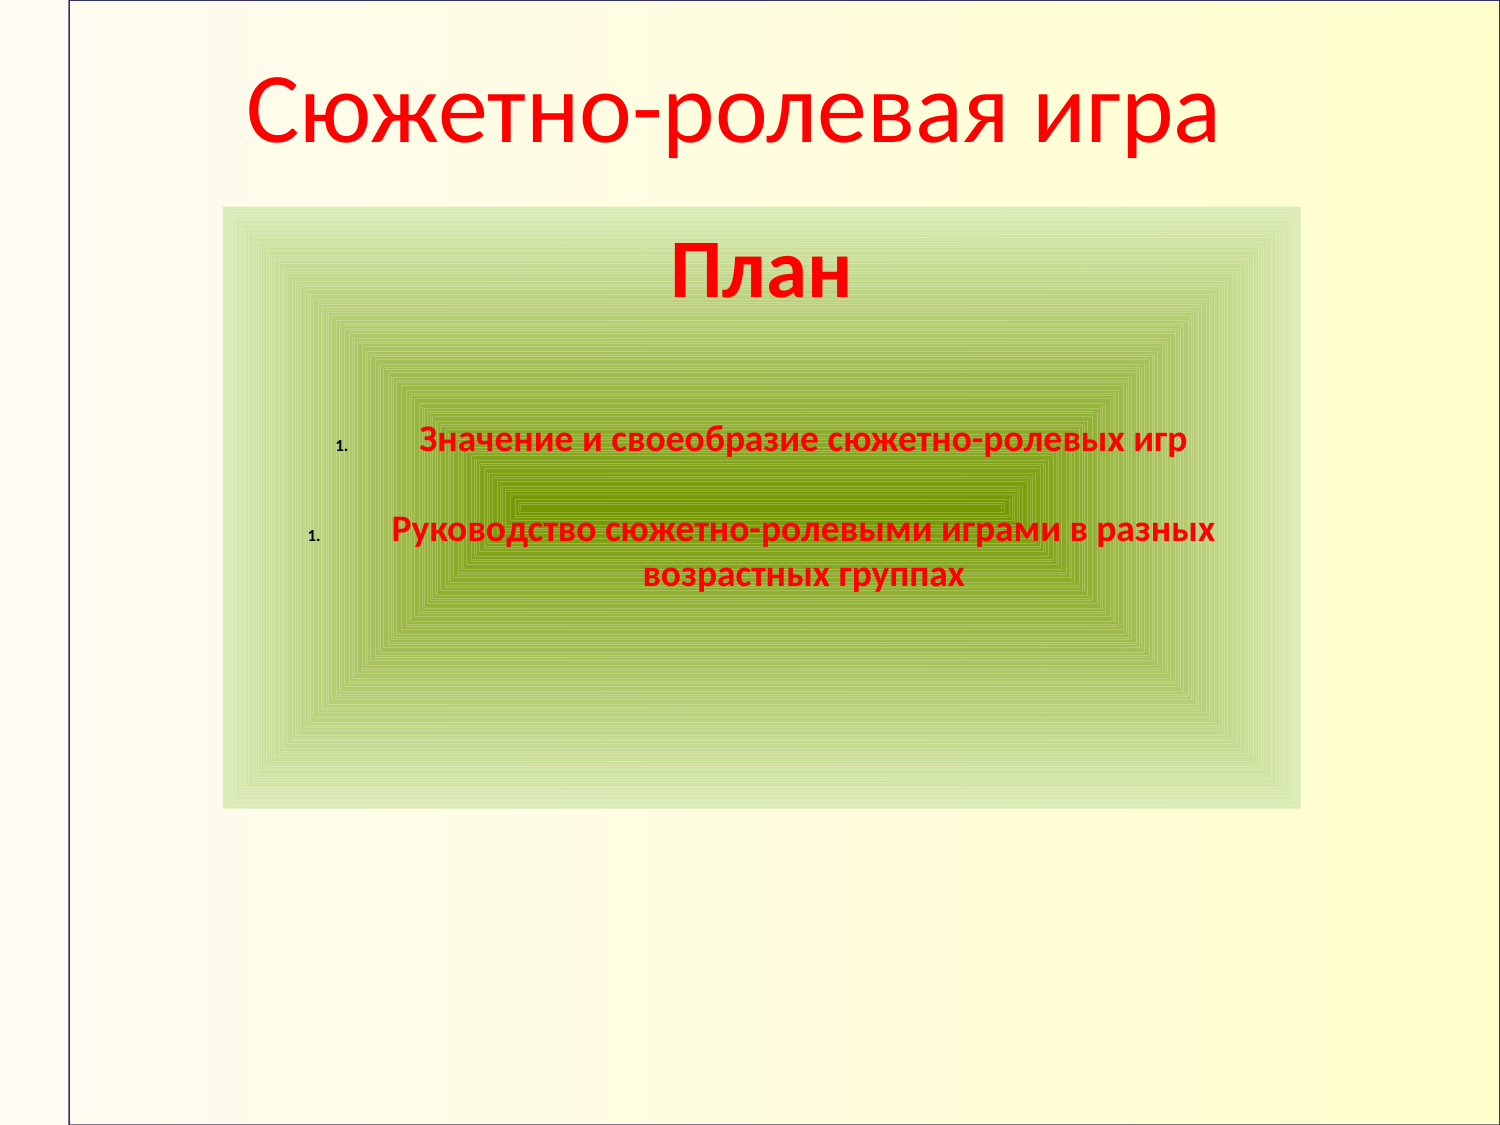

# Сюжетно-ролевая игра
План
Значение и своеобразие сюжетно-ролевых игр
Руководство сюжетно-ролевыми играми в разных возрастных группах